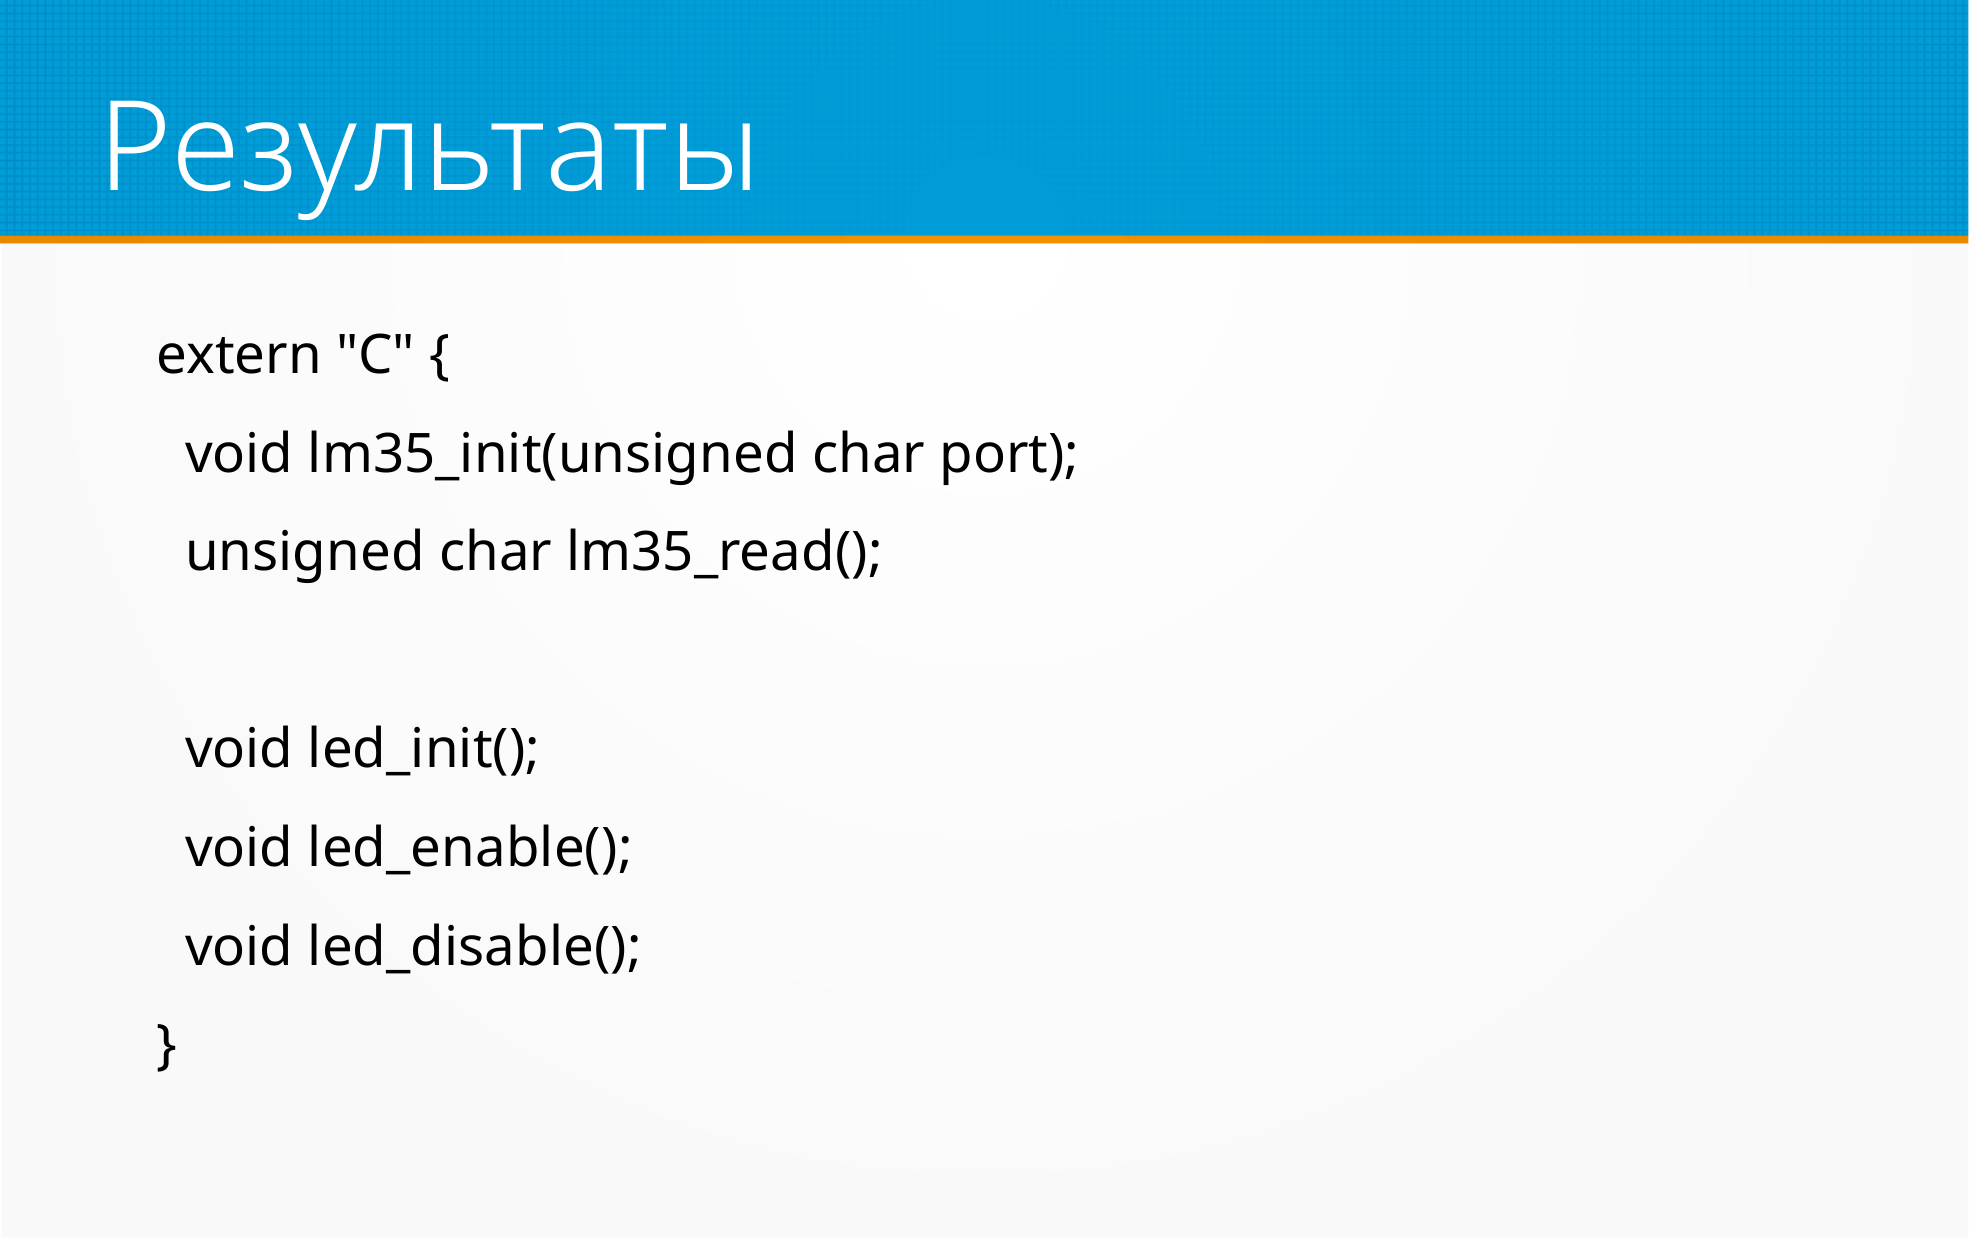

# Результаты
extern "C" {
 void lm35_init(unsigned char port);
 unsigned char lm35_read();
 void led_init();
 void led_enable();
 void led_disable();
}